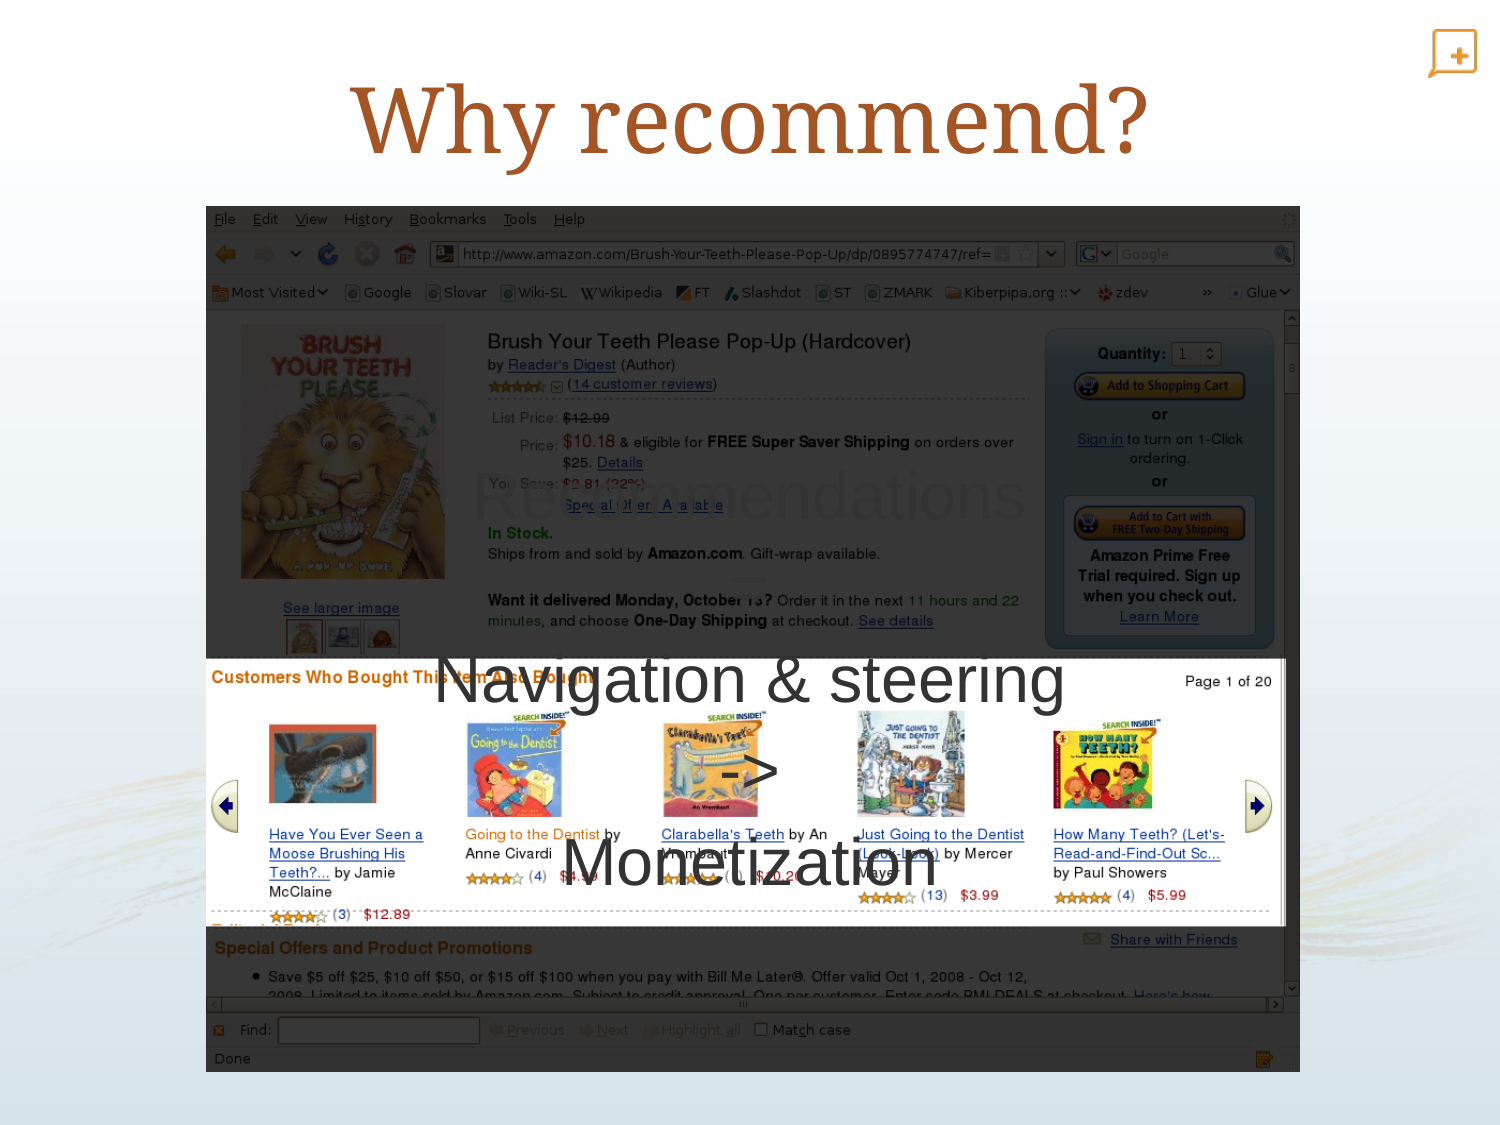

# Why recommend?
Recommendations
=
Navigation & steering
->
Monetization